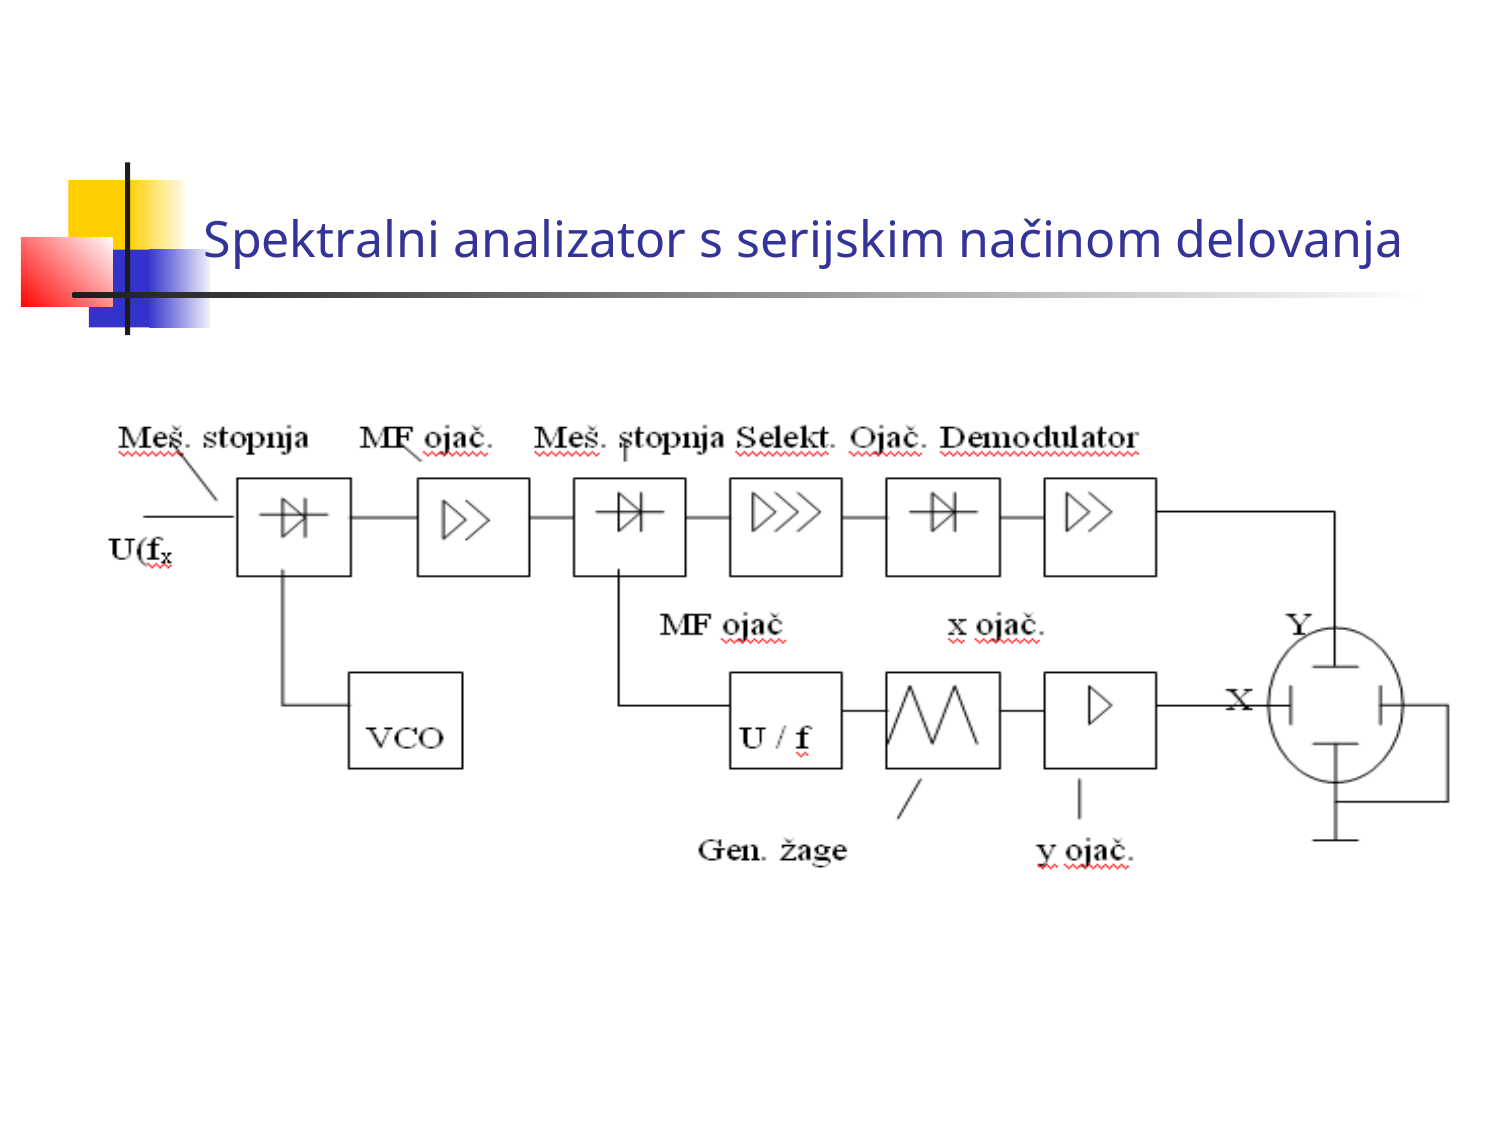

# Spektralni analizator s serijskim načinom delovanja